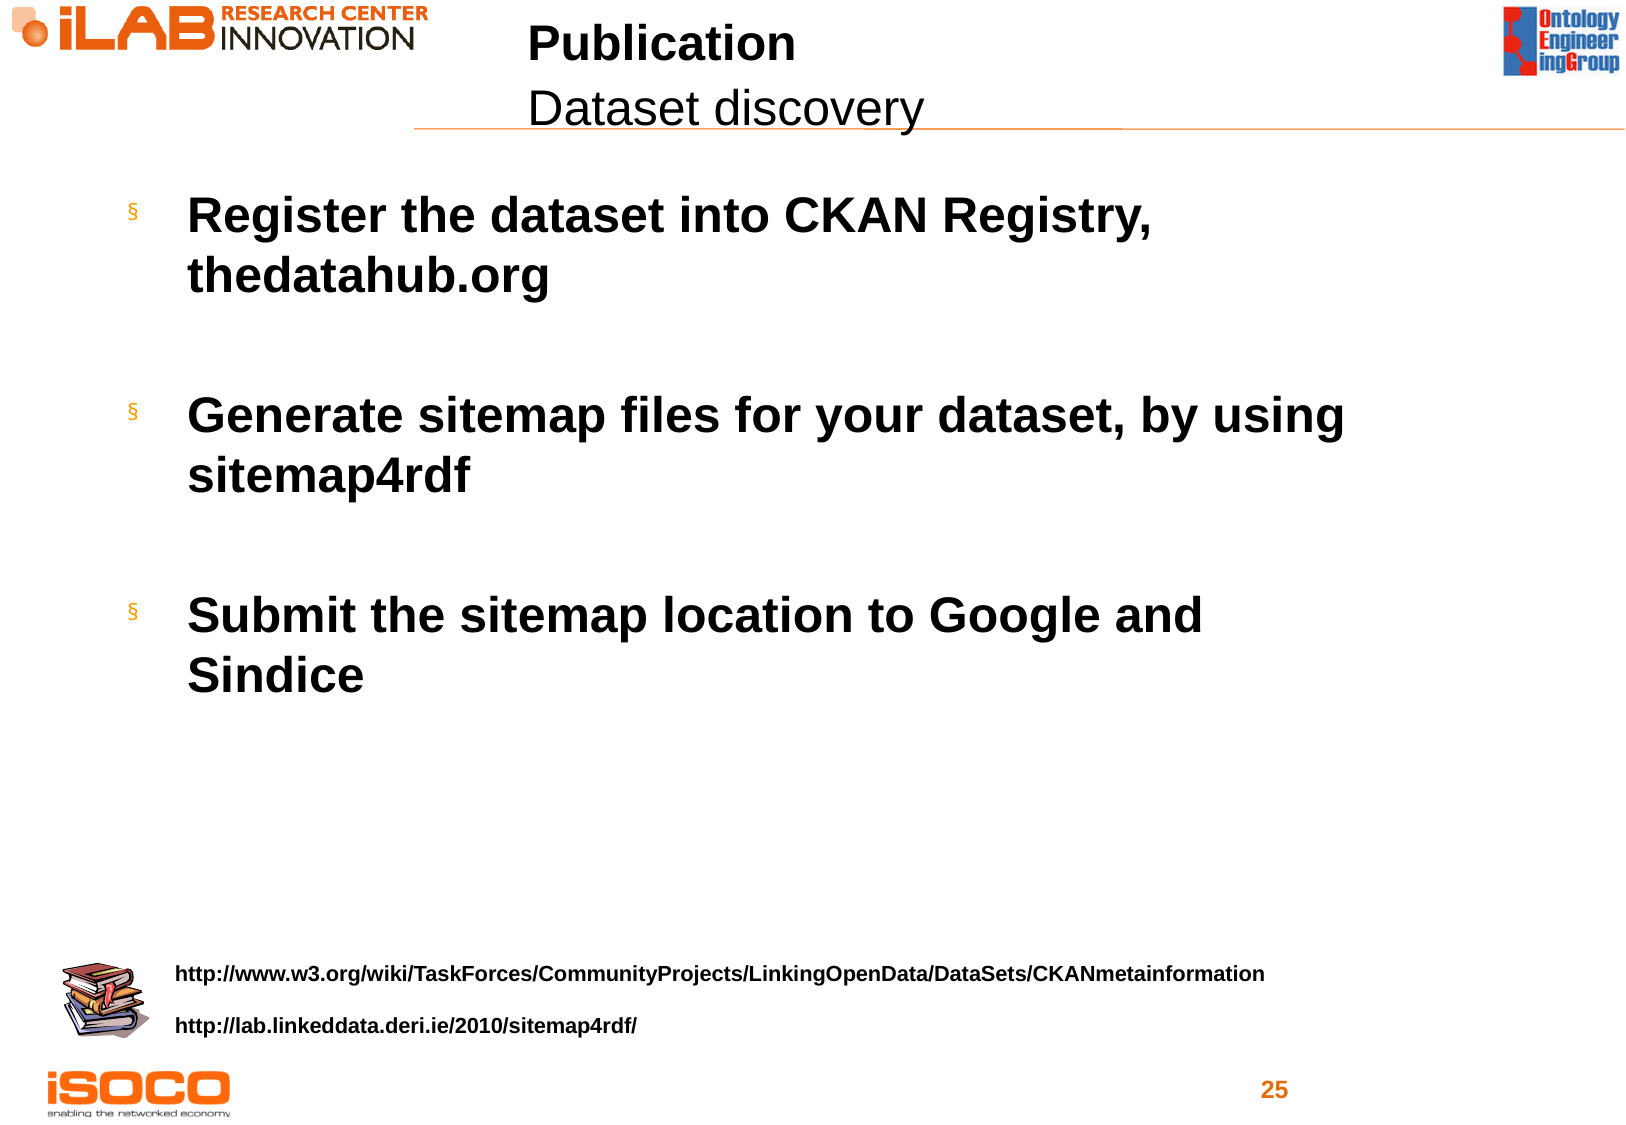

# Publication
Dataset discovery
Register the dataset into CKAN Registry, thedatahub.org
Generate sitemap files for your dataset, by using sitemap4rdf
Submit the sitemap location to Google and Sindice
http://www.w3.org/wiki/TaskForces/CommunityProjects/LinkingOpenData/DataSets/CKANmetainformation
http://lab.linkeddata.deri.ie/2010/sitemap4rdf/